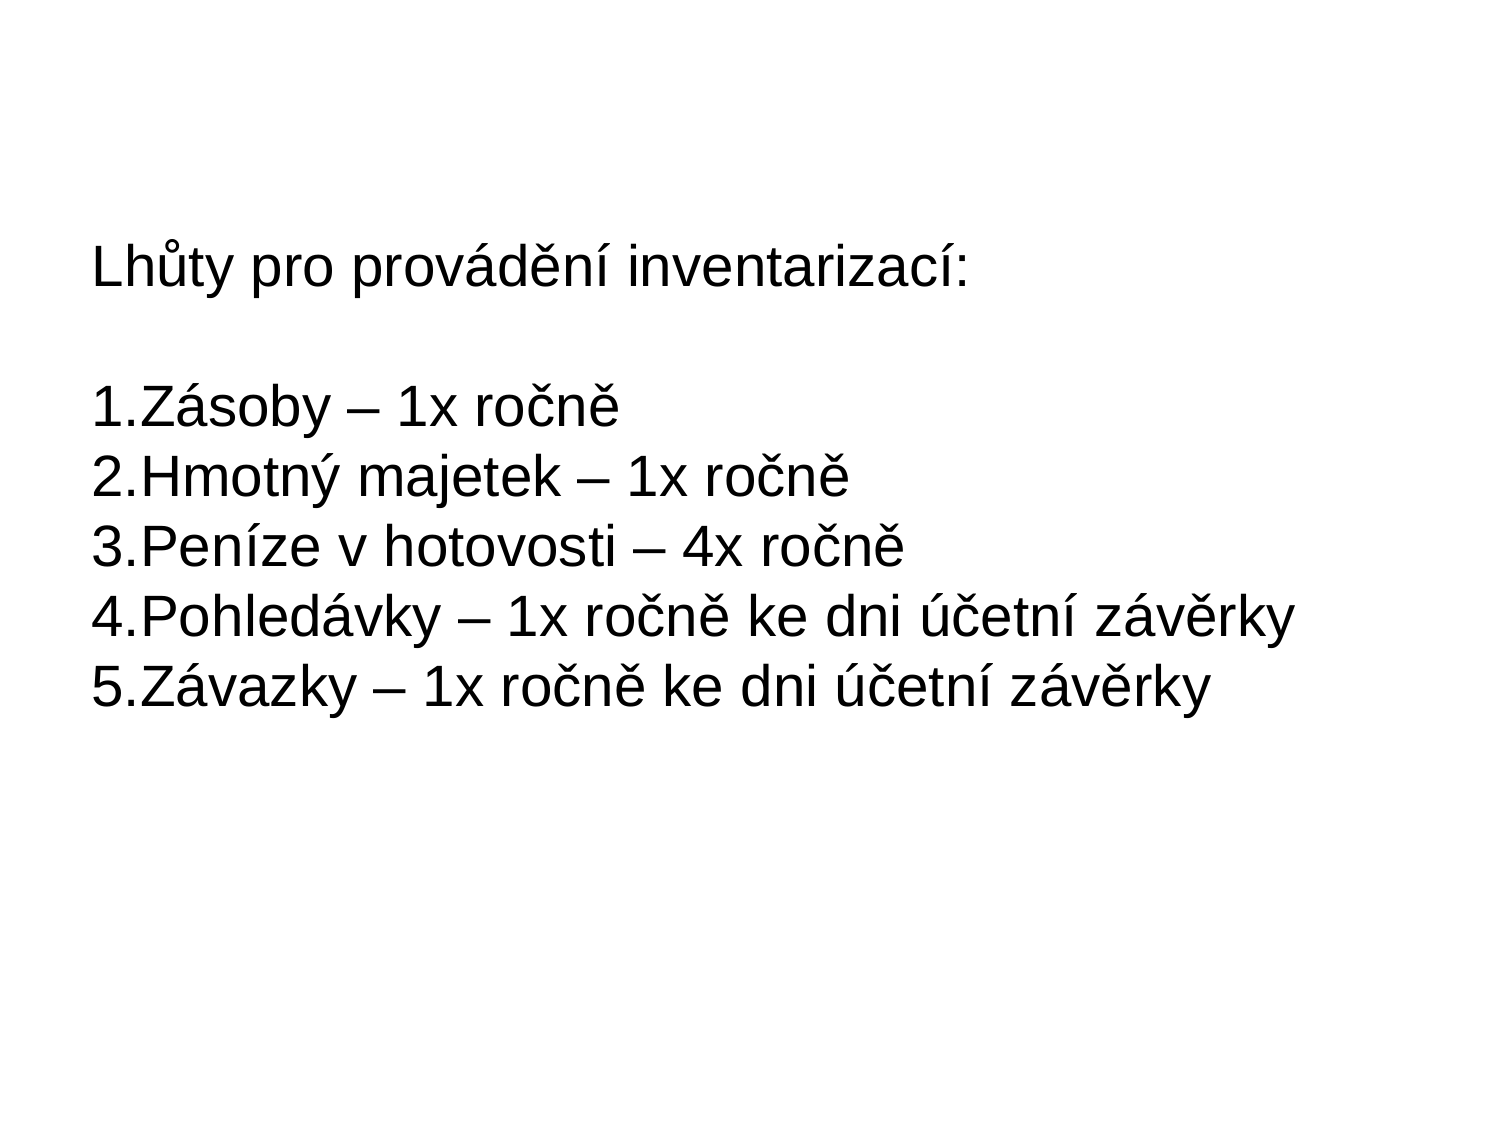

Lhůty pro provádění inventarizací:
Zásoby – 1x ročně
Hmotný majetek – 1x ročně
Peníze v hotovosti – 4x ročně
Pohledávky – 1x ročně ke dni účetní závěrky
Závazky – 1x ročně ke dni účetní závěrky